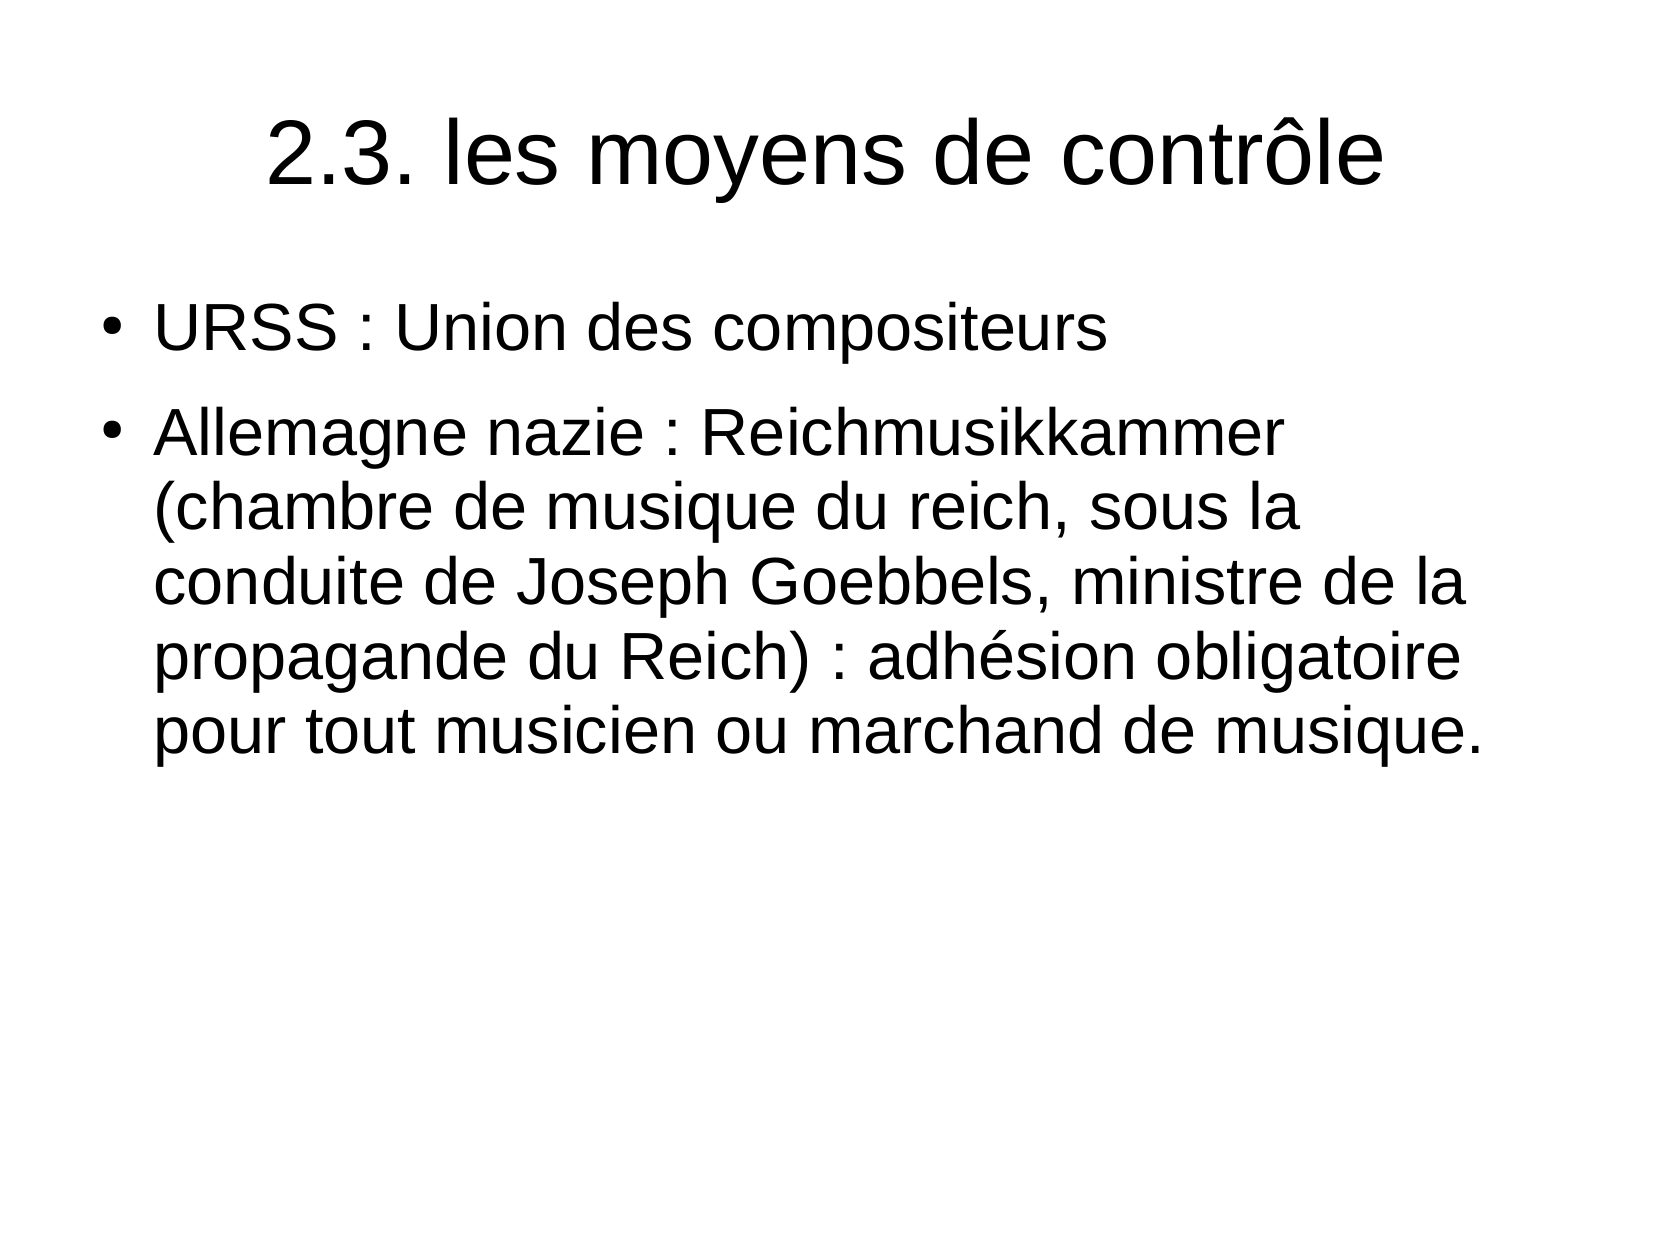

# 2.3. les moyens de contrôle
URSS : Union des compositeurs
Allemagne nazie : Reichmusikkammer (chambre de musique du reich, sous la conduite de Joseph Goebbels, ministre de la propagande du Reich) : adhésion obligatoire pour tout musicien ou marchand de musique.